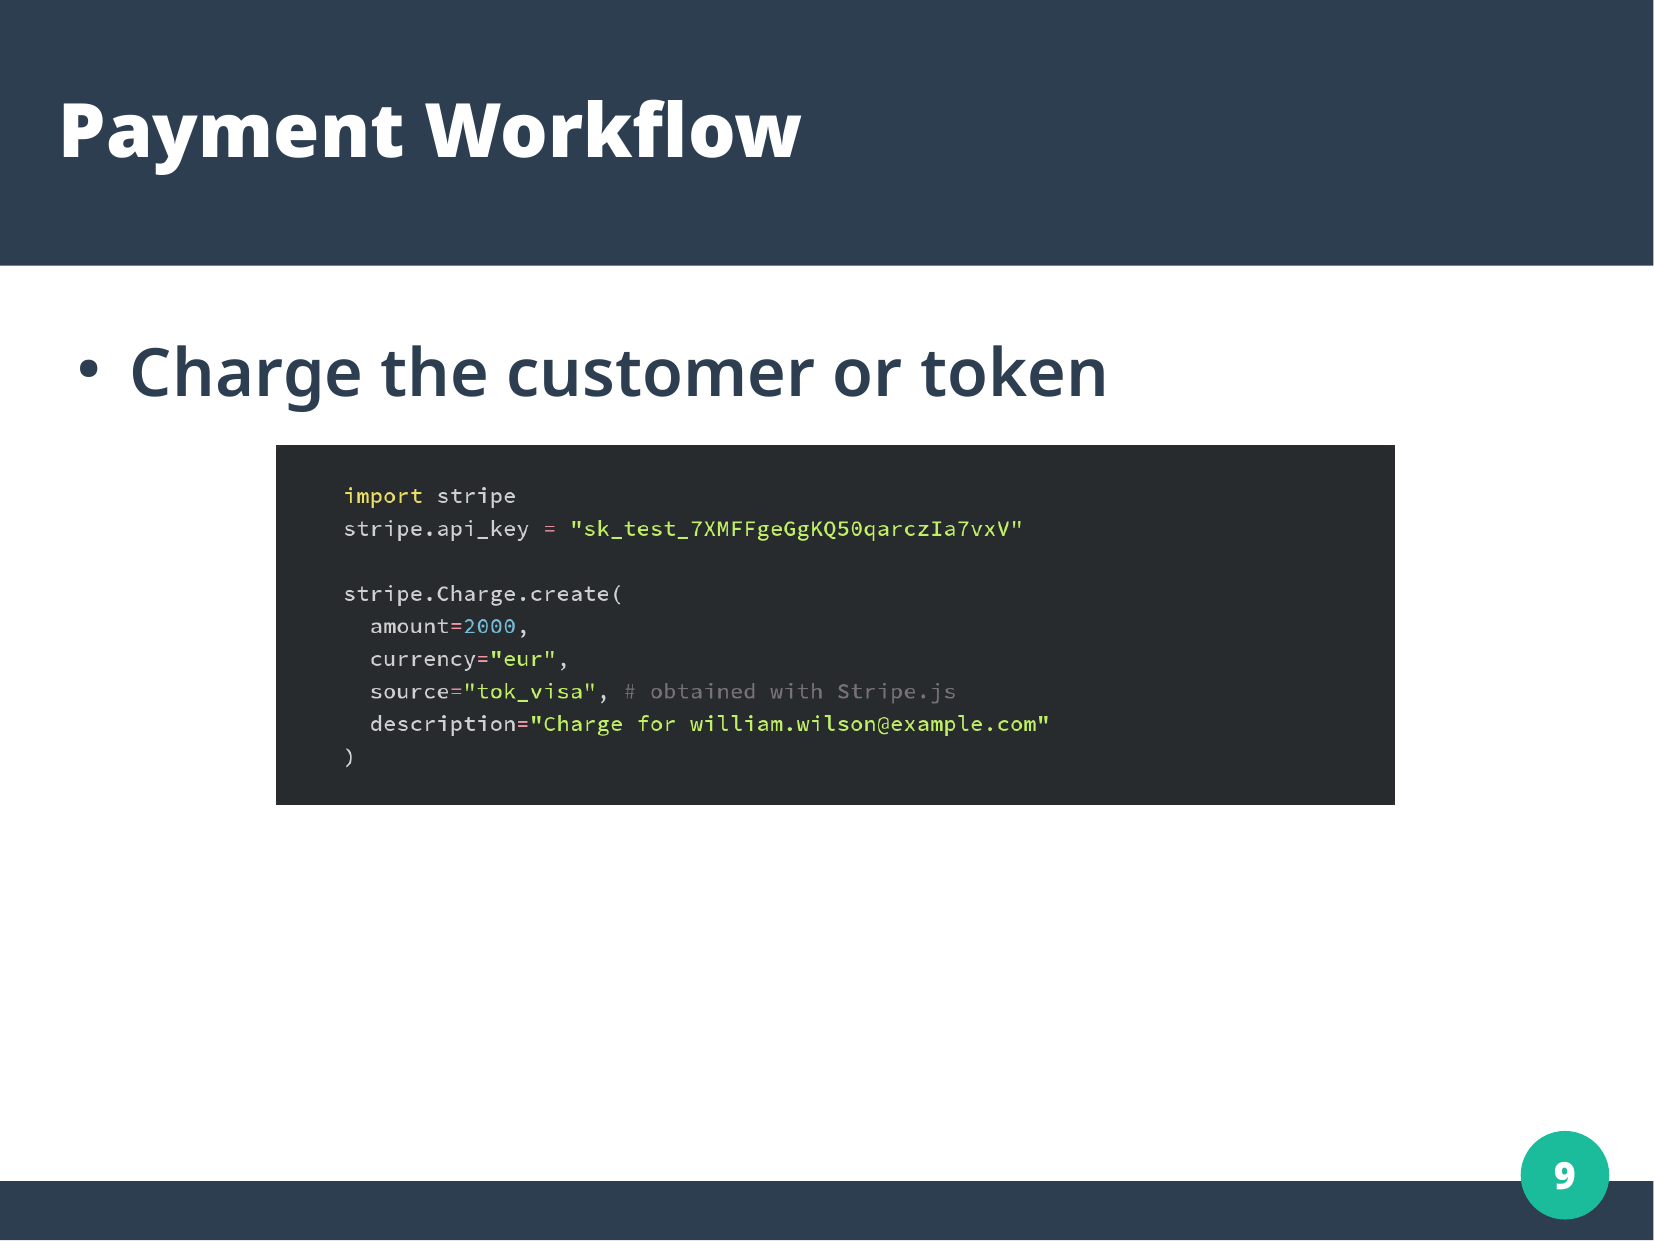

# Payment Workflow
Charge the customer or token
9